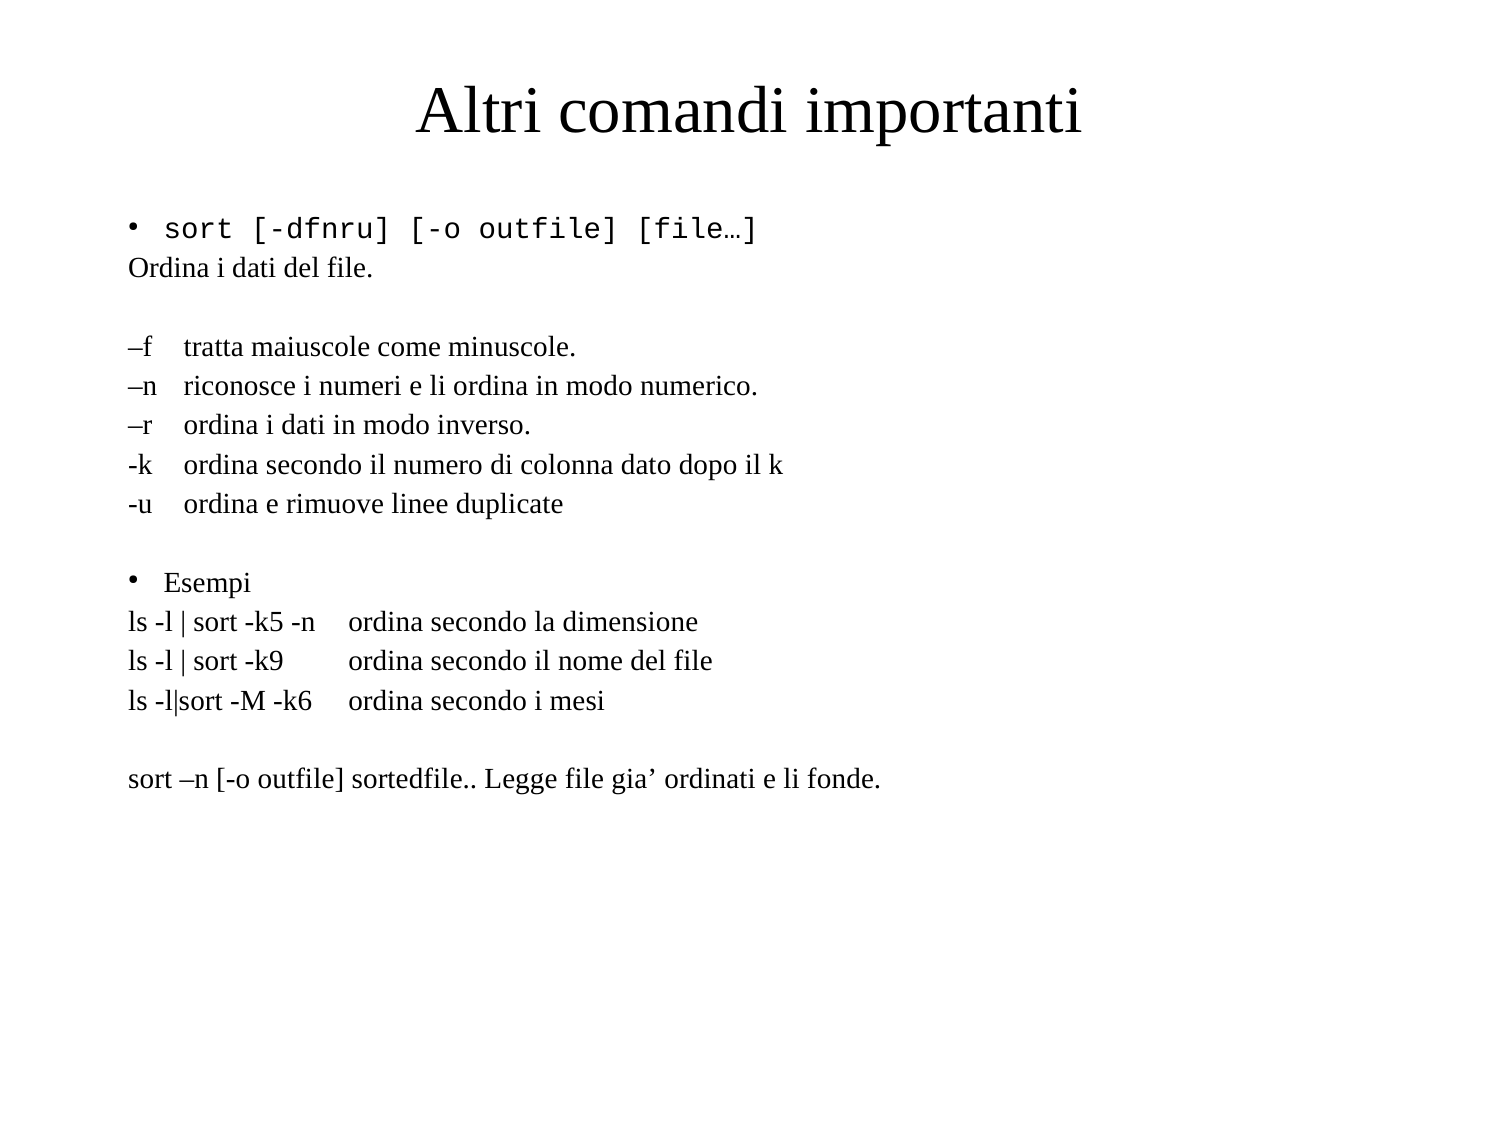

# Altri comandi importanti
sort [-dfnru] [-o outfile] [file…]
Ordina i dati del file.
–f 	tratta maiuscole come minuscole.
–n 	riconosce i numeri e li ordina in modo numerico.
–r 	ordina i dati in modo inverso.
-k	ordina secondo il numero di colonna dato dopo il k
-u 	ordina e rimuove linee duplicate
Esempi
ls -l | sort -k5 -n	ordina secondo la dimensione
ls -l | sort -k9	ordina secondo il nome del file
ls -l|sort -M -k6	ordina secondo i mesi
sort –n [-o outfile] sortedfile.. Legge file gia’ ordinati e li fonde.